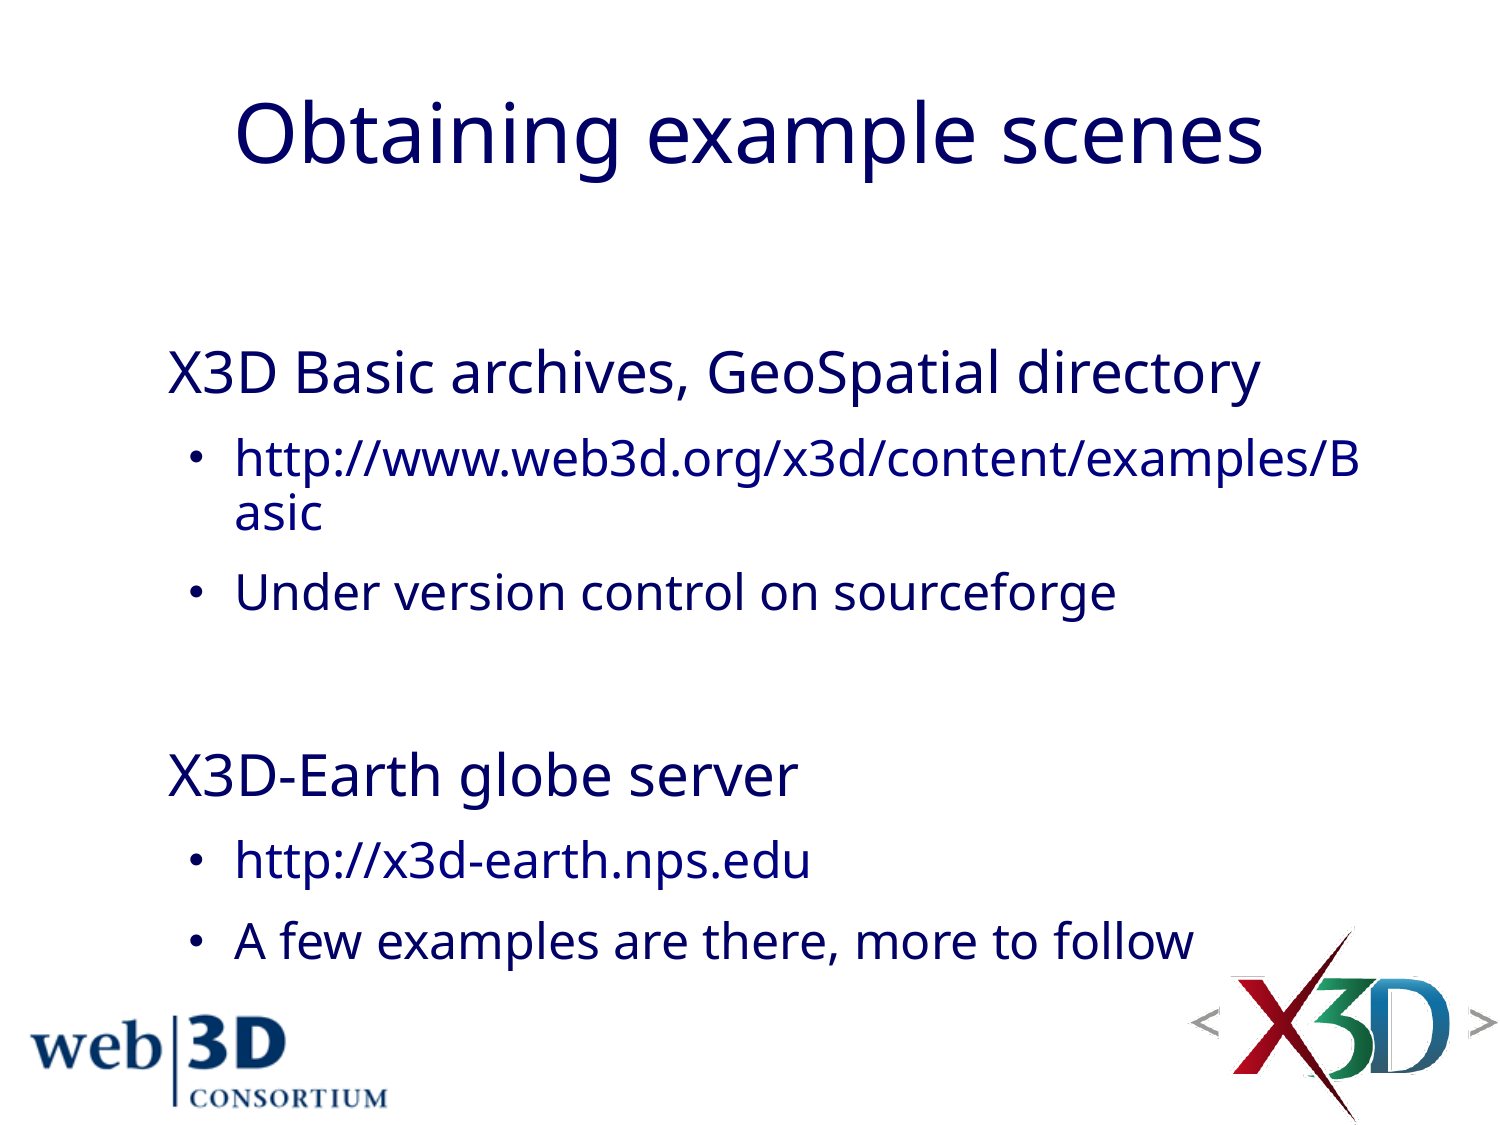

# Obtaining example scenes
X3D Basic archives, GeoSpatial directory
http://www.web3d.org/x3d/content/examples/Basic
Under version control on sourceforge
X3D-Earth globe server
http://x3d-earth.nps.edu
A few examples are there, more to follow